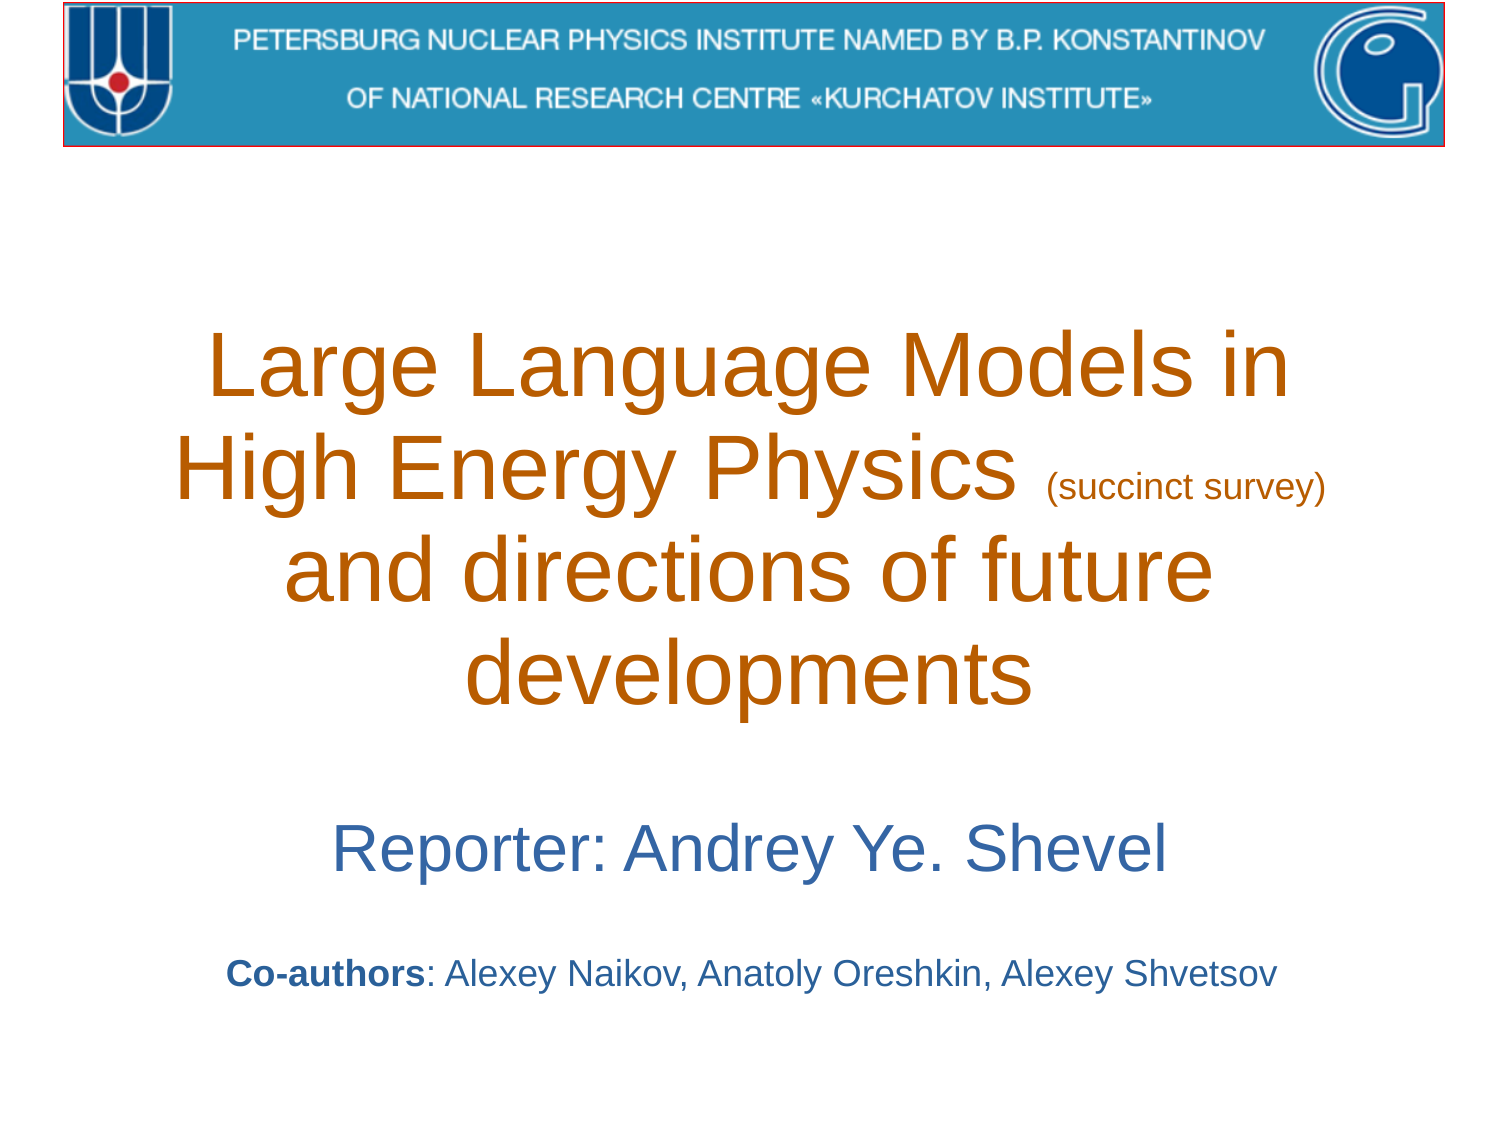

# Large Language Models in High Energy Physics (succinct survey) and directions of future developments
Reporter: Andrey Ye. Shevel
Co-authors: Alexey Naikov, Anatoly Oreshkin, Alexey Shvetsov